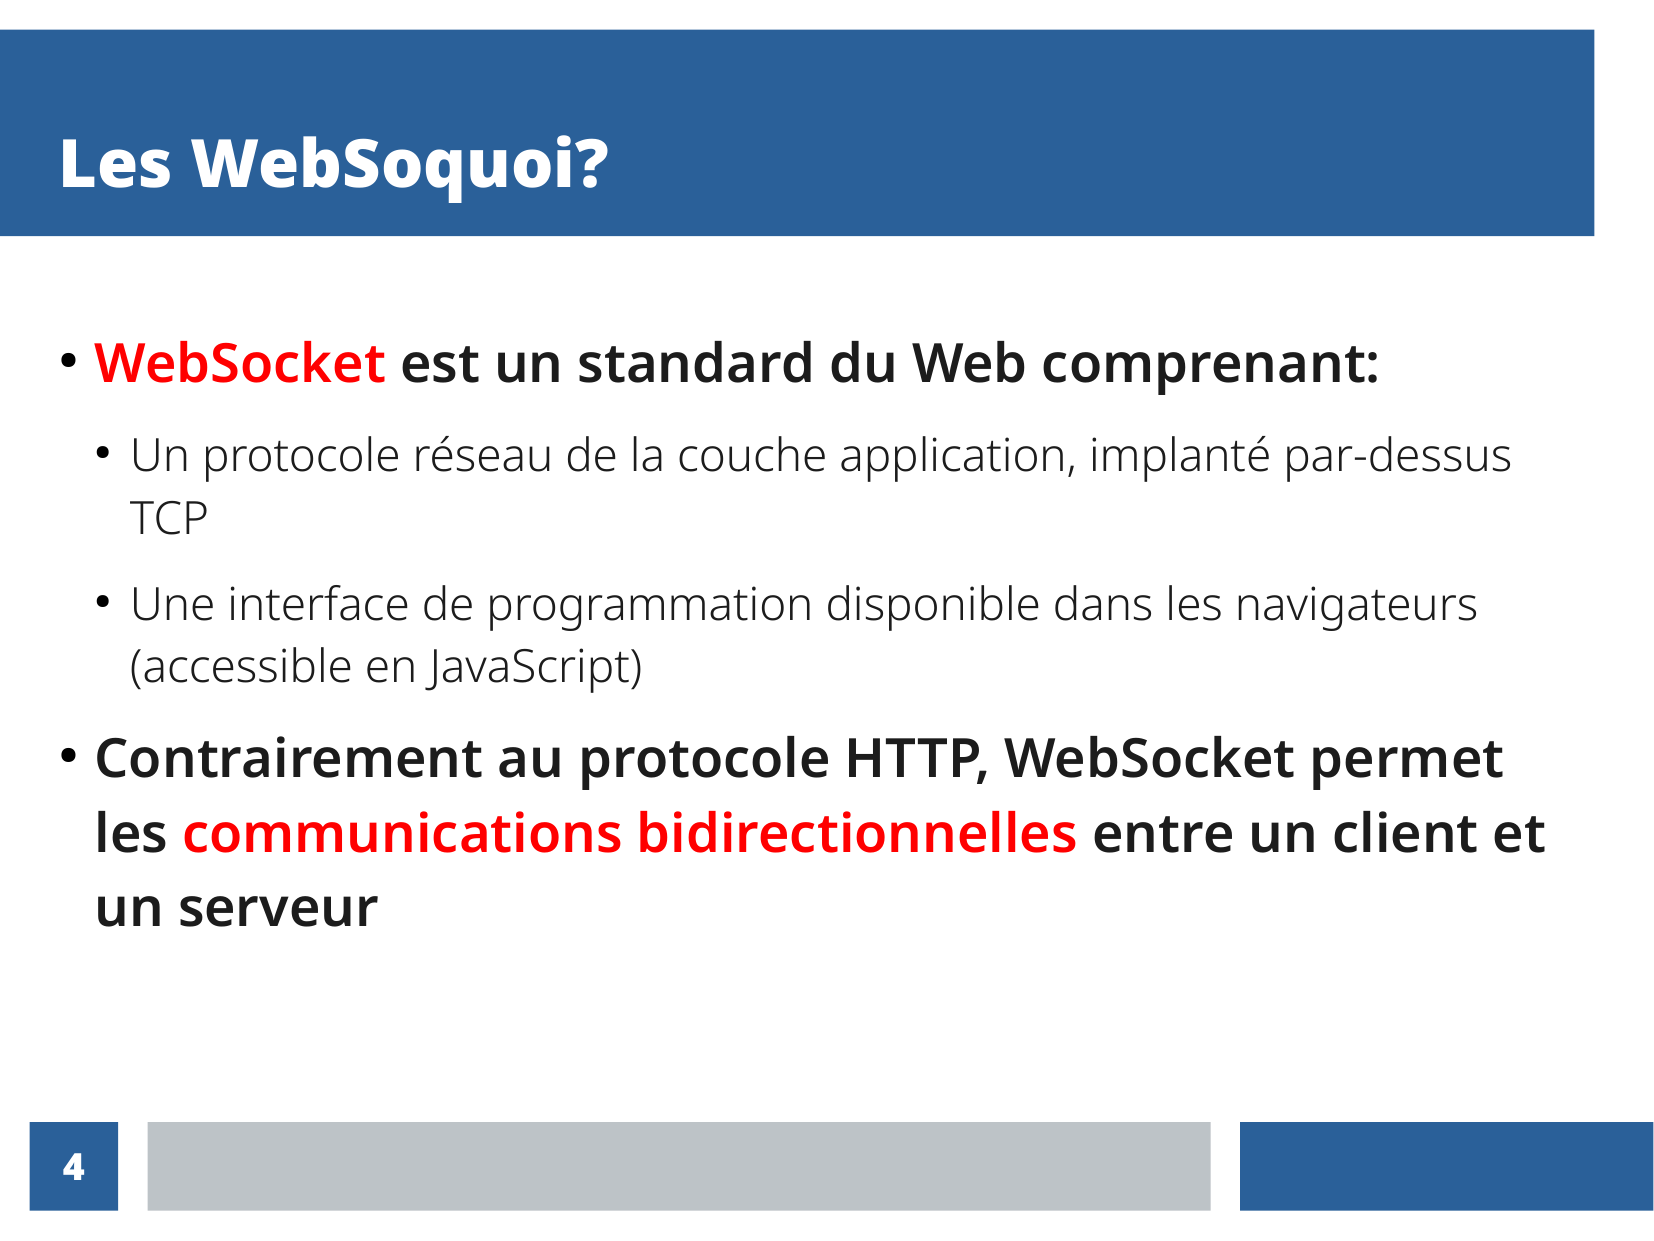

# Les WebSoquoi?
WebSocket est un standard du Web comprenant:
Un protocole réseau de la couche application, implanté par-dessus TCP
Une interface de programmation disponible dans les navigateurs (accessible en JavaScript)
Contrairement au protocole HTTP, WebSocket permet les communications bidirectionnelles entre un client et un serveur
4